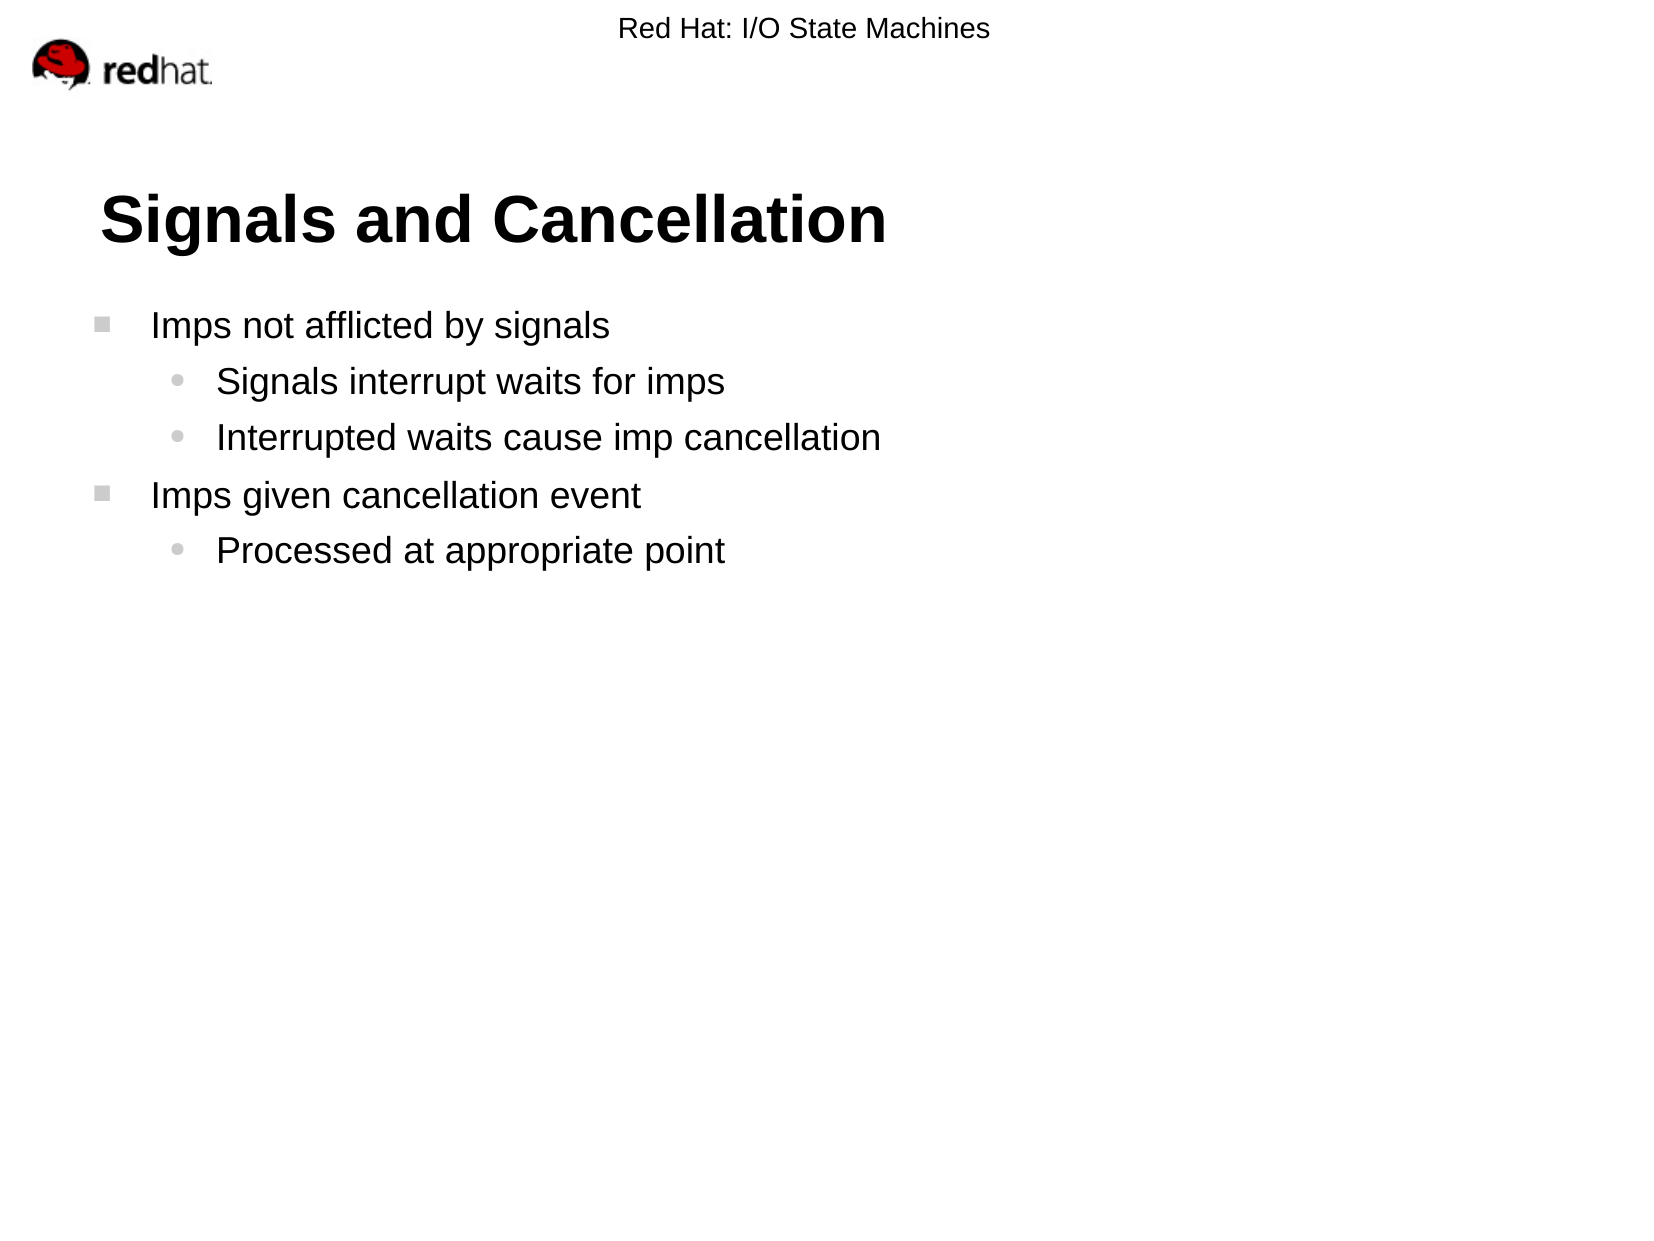

# Signals and Cancellation
Imps not afflicted by signals
Signals interrupt waits for imps
Interrupted waits cause imp cancellation
Imps given cancellation event
Processed at appropriate point